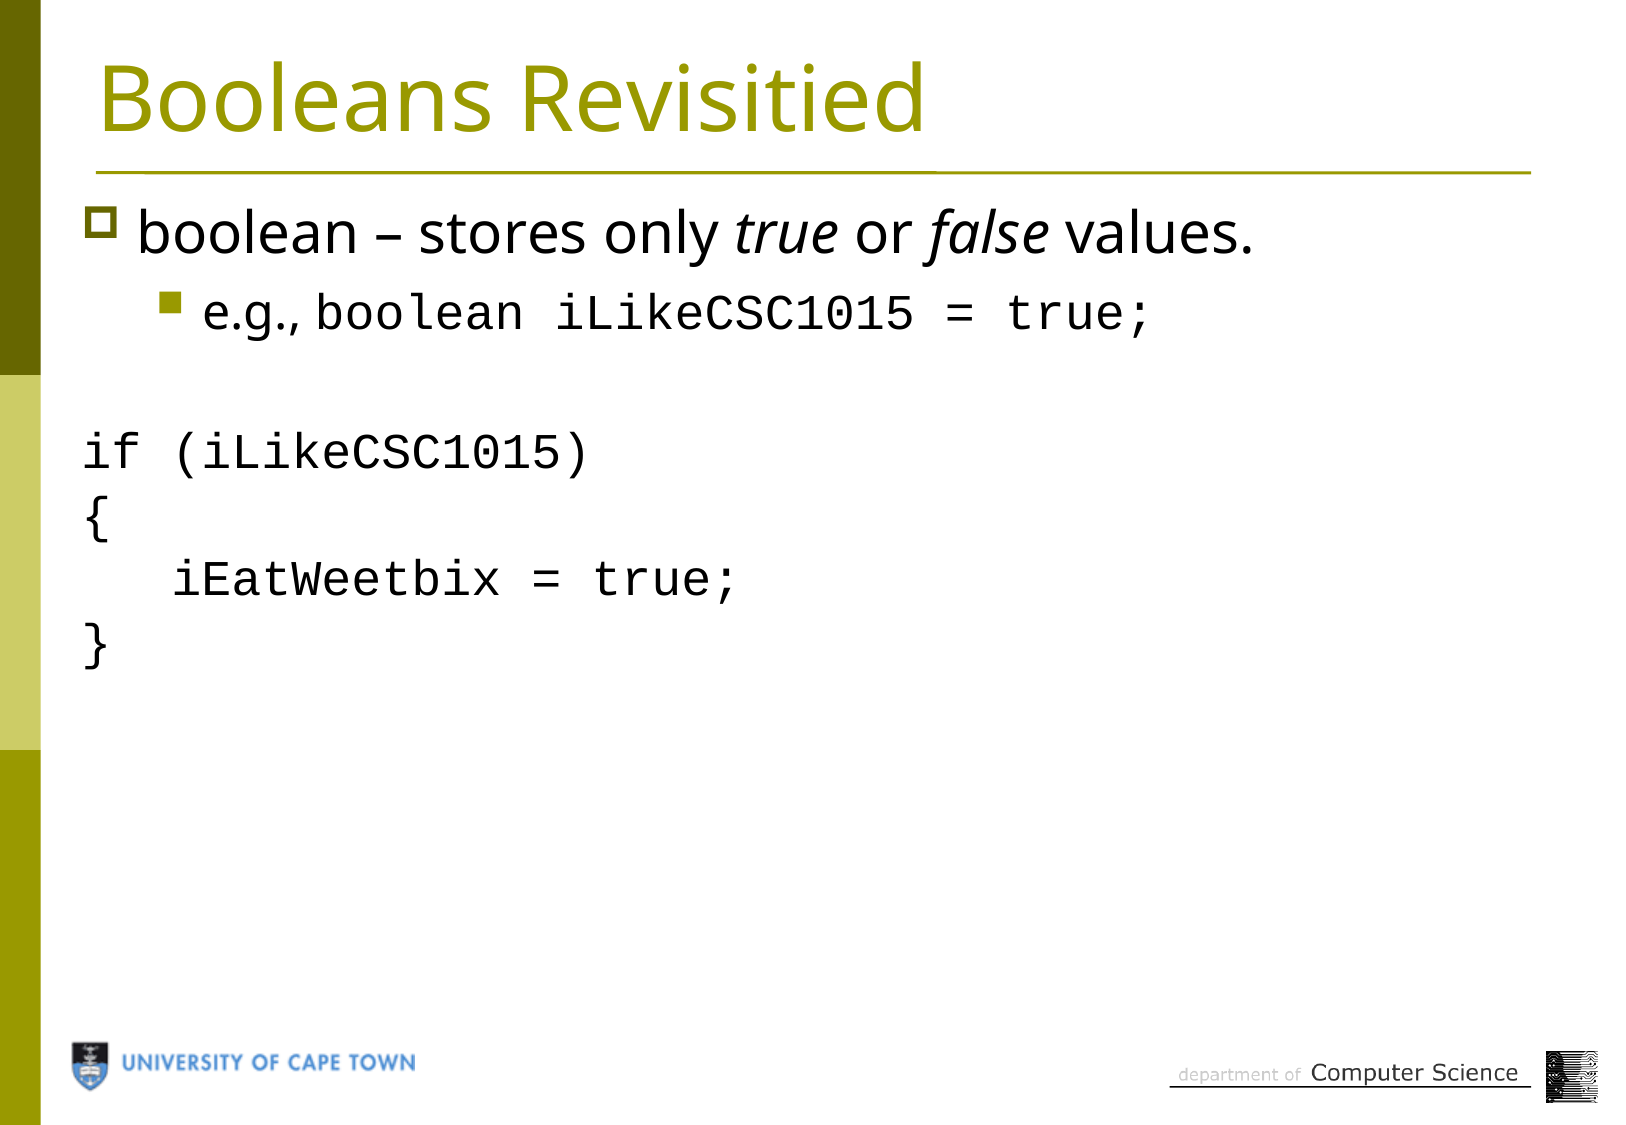

# Booleans Revisitied
boolean – stores only true or false values.
e.g., boolean iLikeCSC1015 = true;
if (iLikeCSC1015)
{
 iEatWeetbix = true;
}